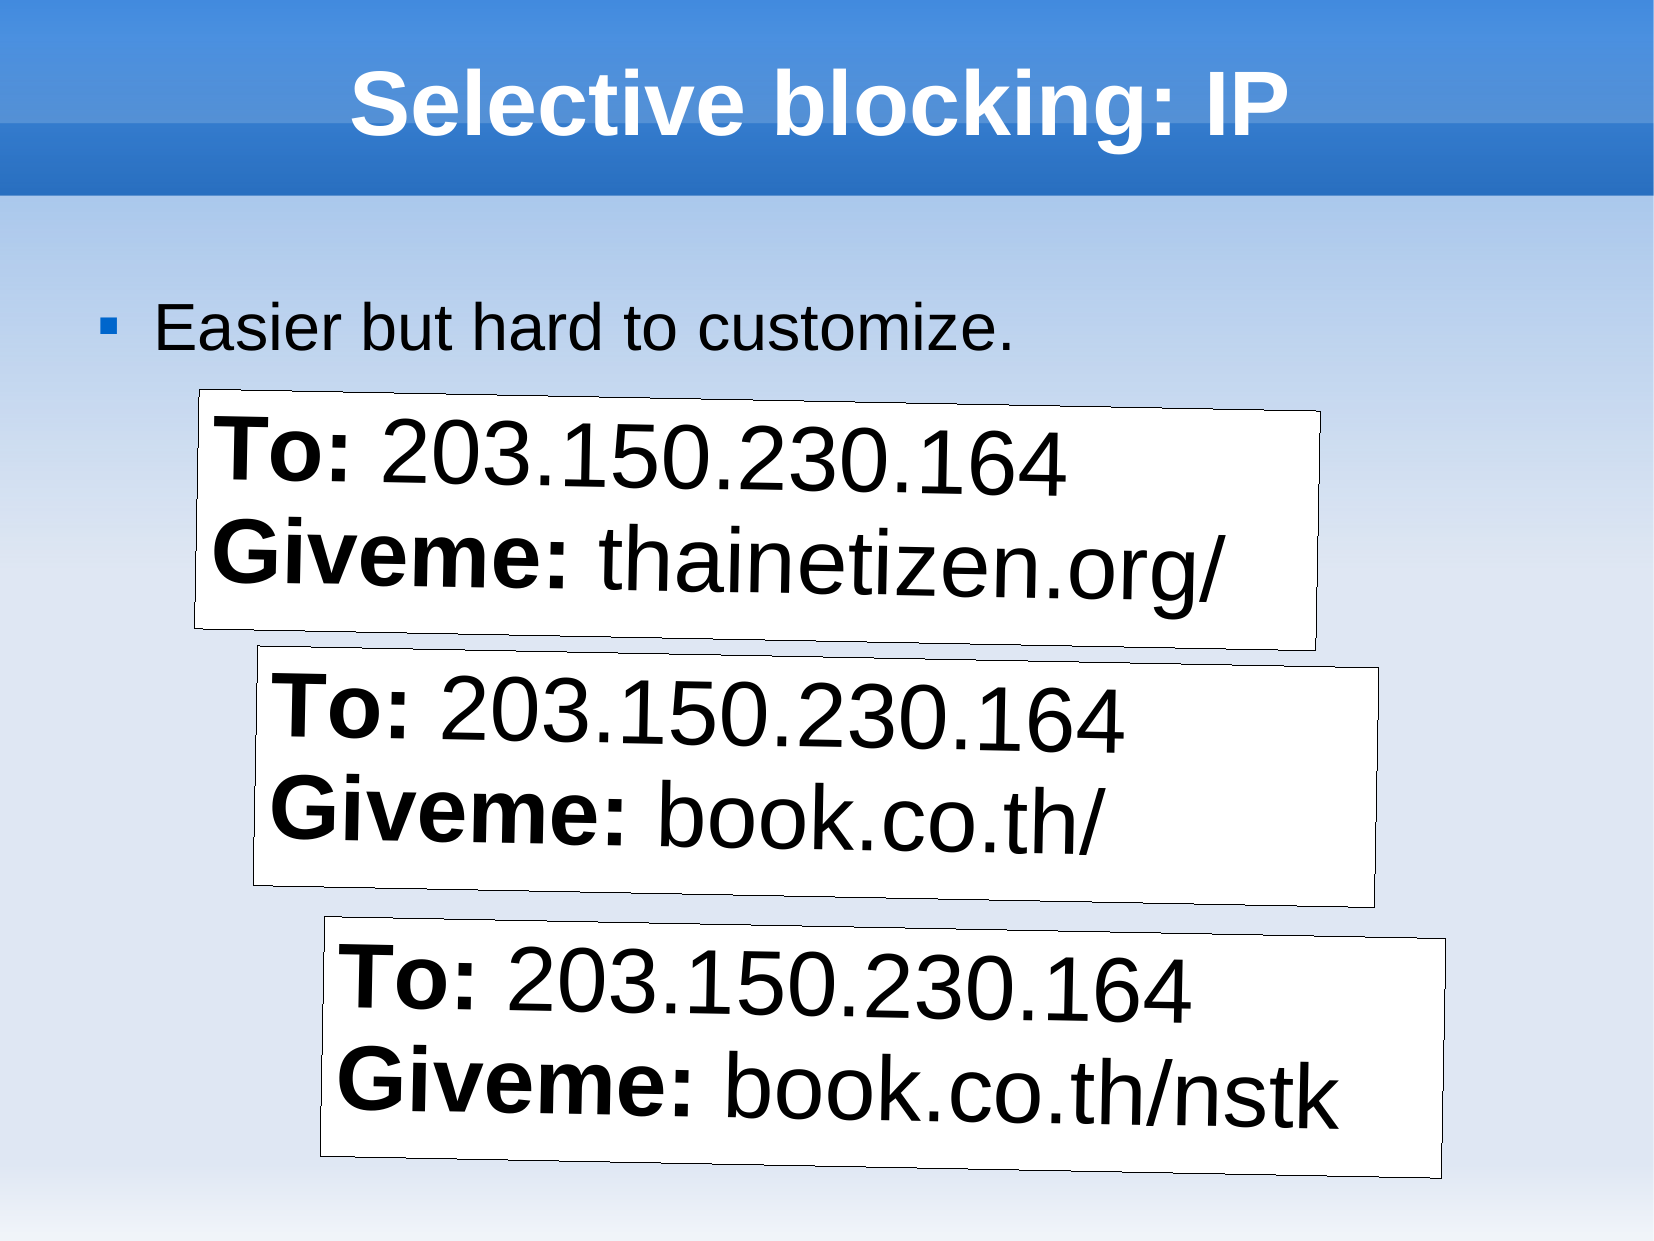

# Selective blocking: IP
Easier but hard to customize.
To: 203.150.230.164
Giveme: thainetizen.org/
To: 203.150.230.164
Giveme: book.co.th/
To: 203.150.230.164
Giveme: book.co.th/nstk